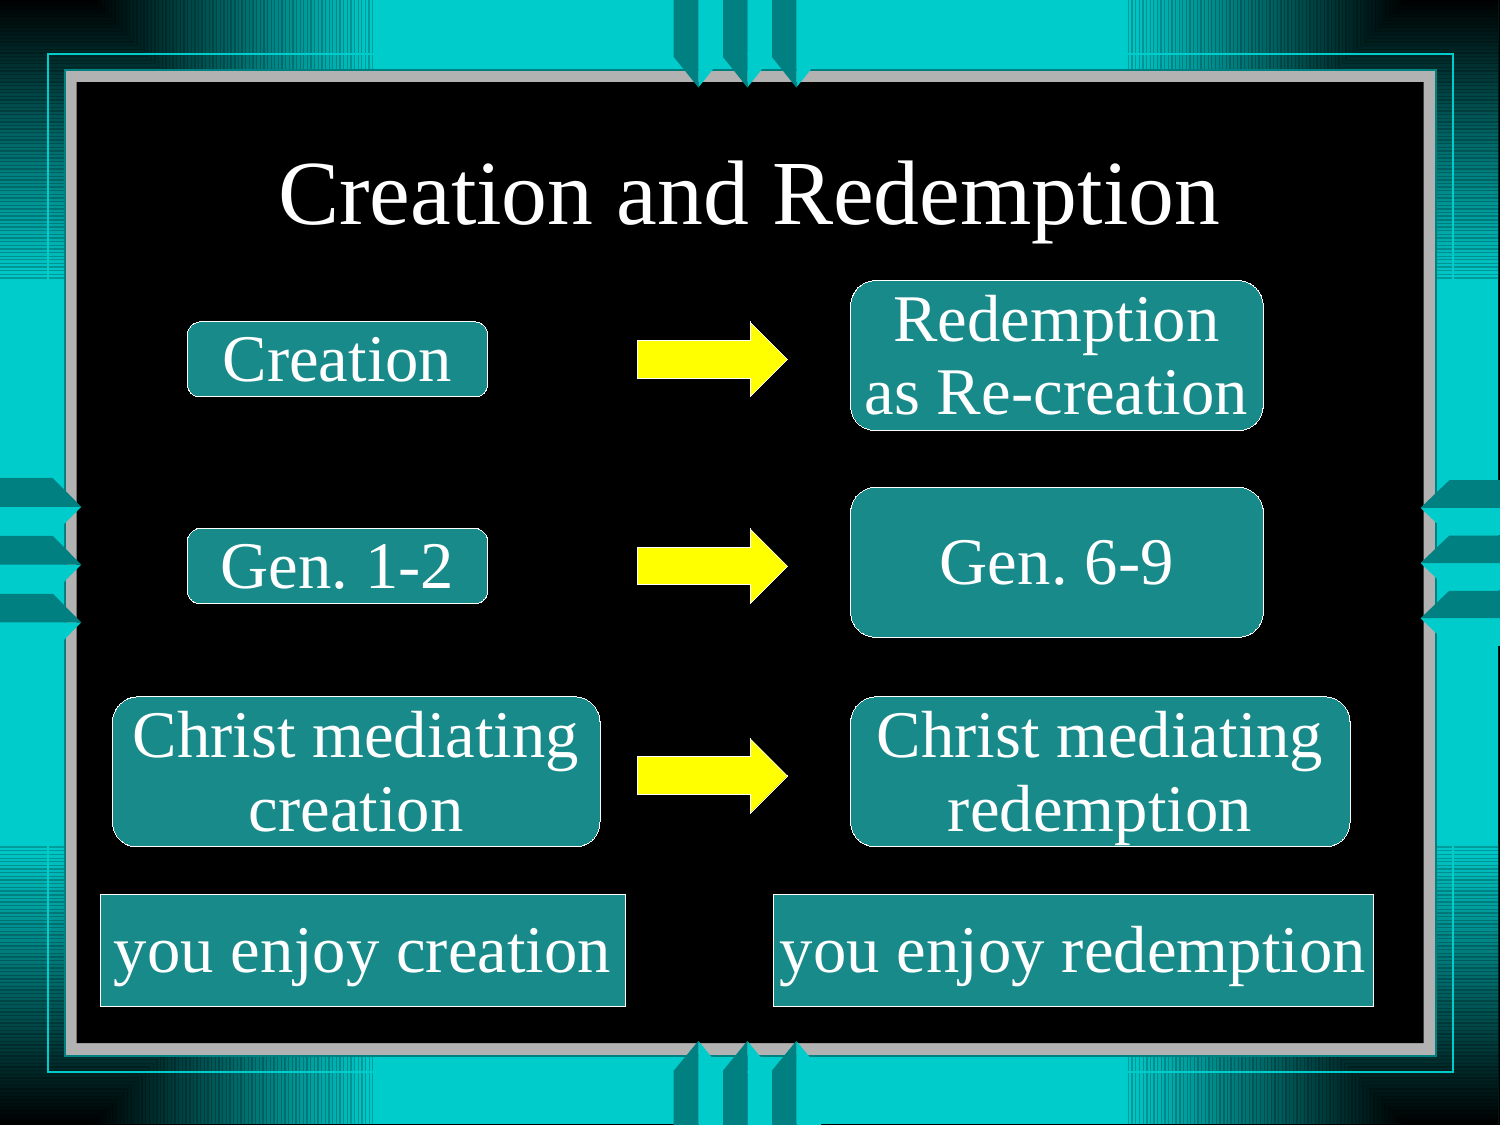

# Creation and Redemption
Redemption
as Re-creation
Creation
Gen. 6-9
Gen. 1-2
Christ mediating
creation
Christ mediating
redemption
you enjoy creation
you enjoy redemption